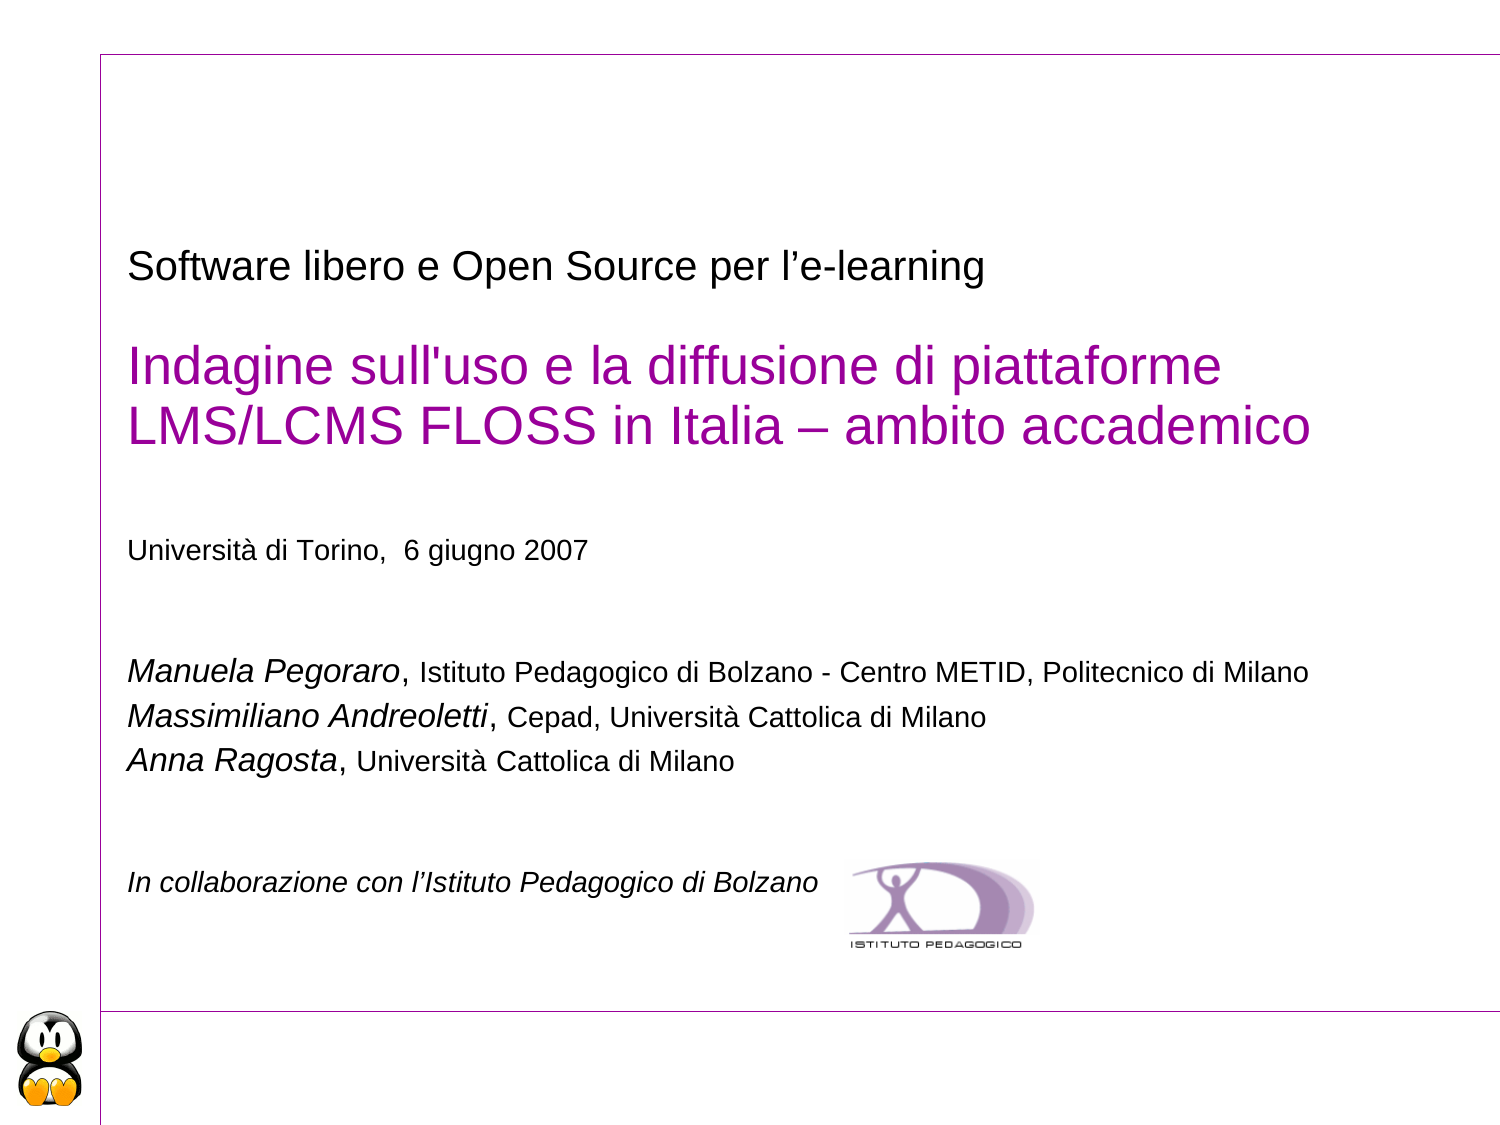

Software libero e Open Source per l’e-learning
Indagine sull'uso e la diffusione di piattaforme LMS/LCMS FLOSS in Italia – ambito accademico
Università di Torino, 6 giugno 2007
Manuela Pegoraro, Istituto Pedagogico di Bolzano - Centro METID, Politecnico di Milano
Massimiliano Andreoletti, Cepad, Università Cattolica di Milano
Anna Ragosta, Università Cattolica di Milano
In collaborazione con l’Istituto Pedagogico di Bolzano